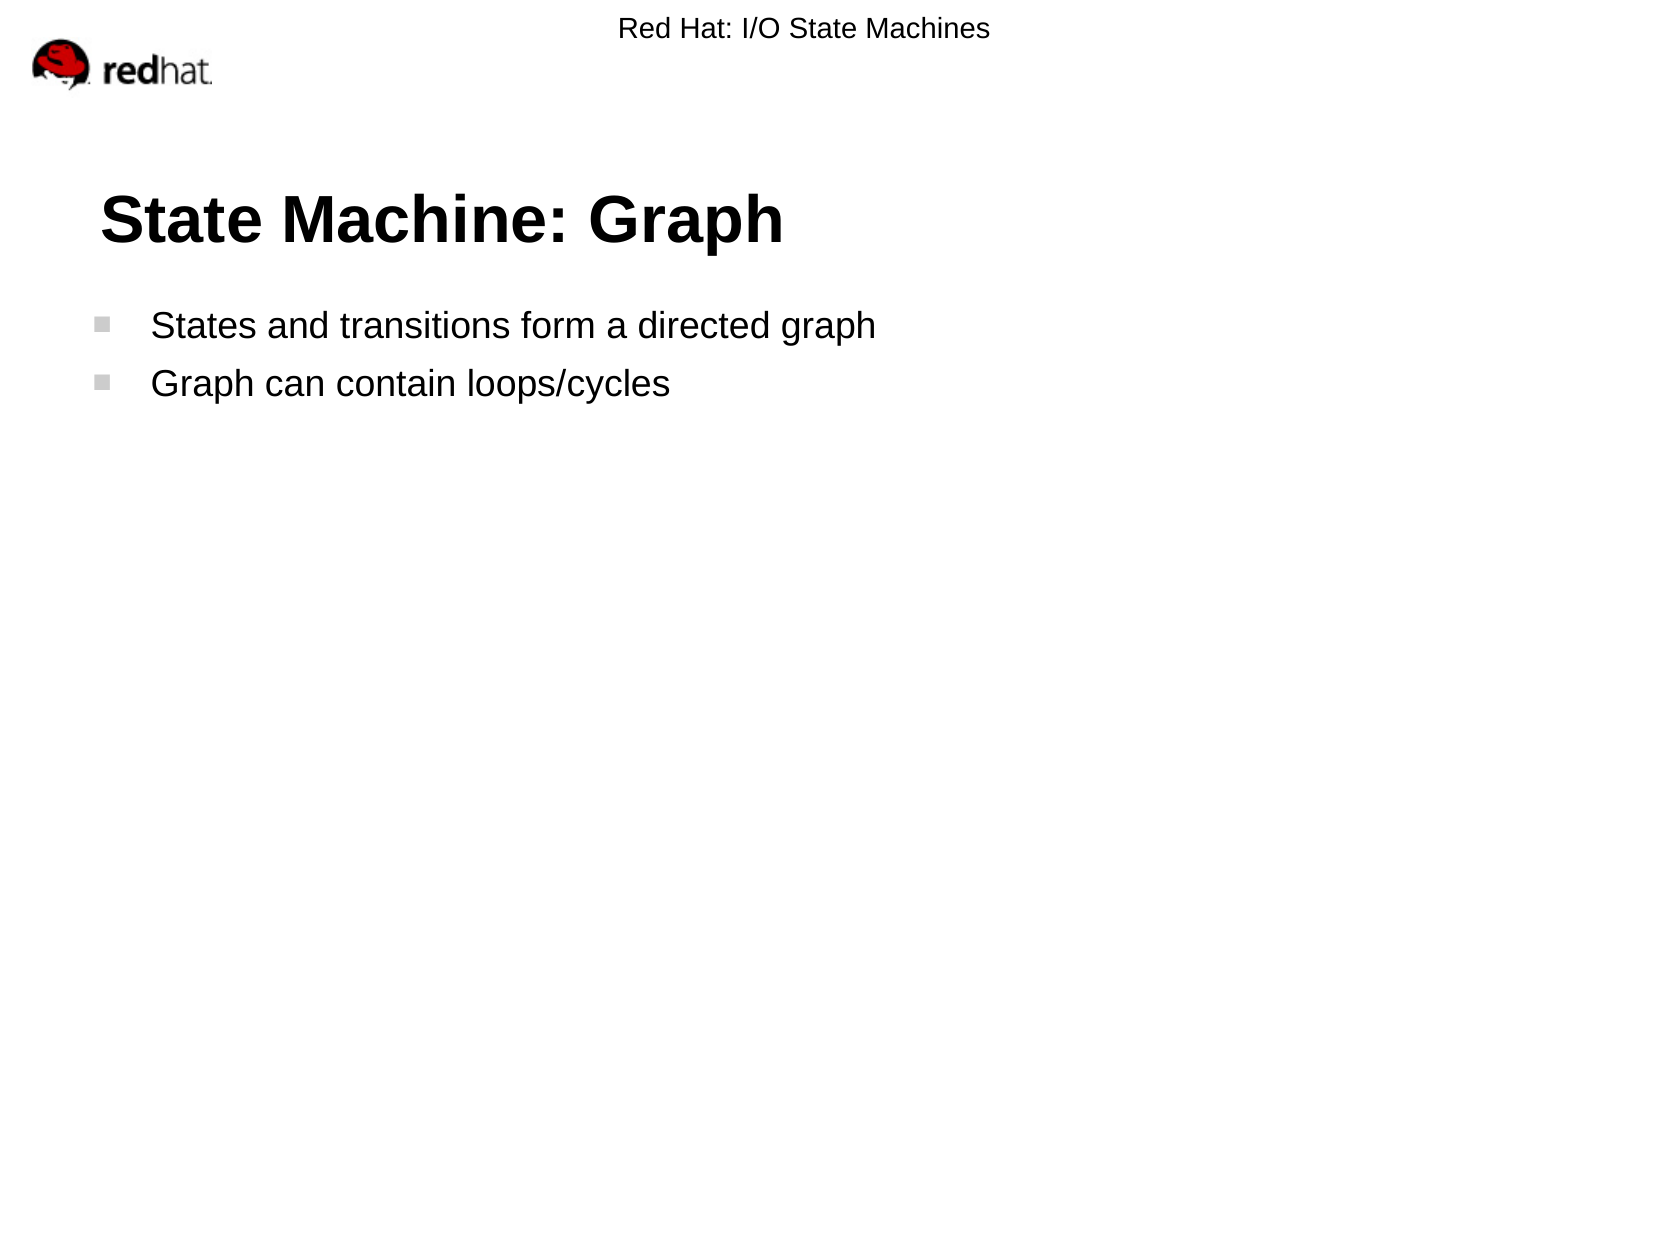

# State Machine: Graph
States and transitions form a directed graph
Graph can contain loops/cycles